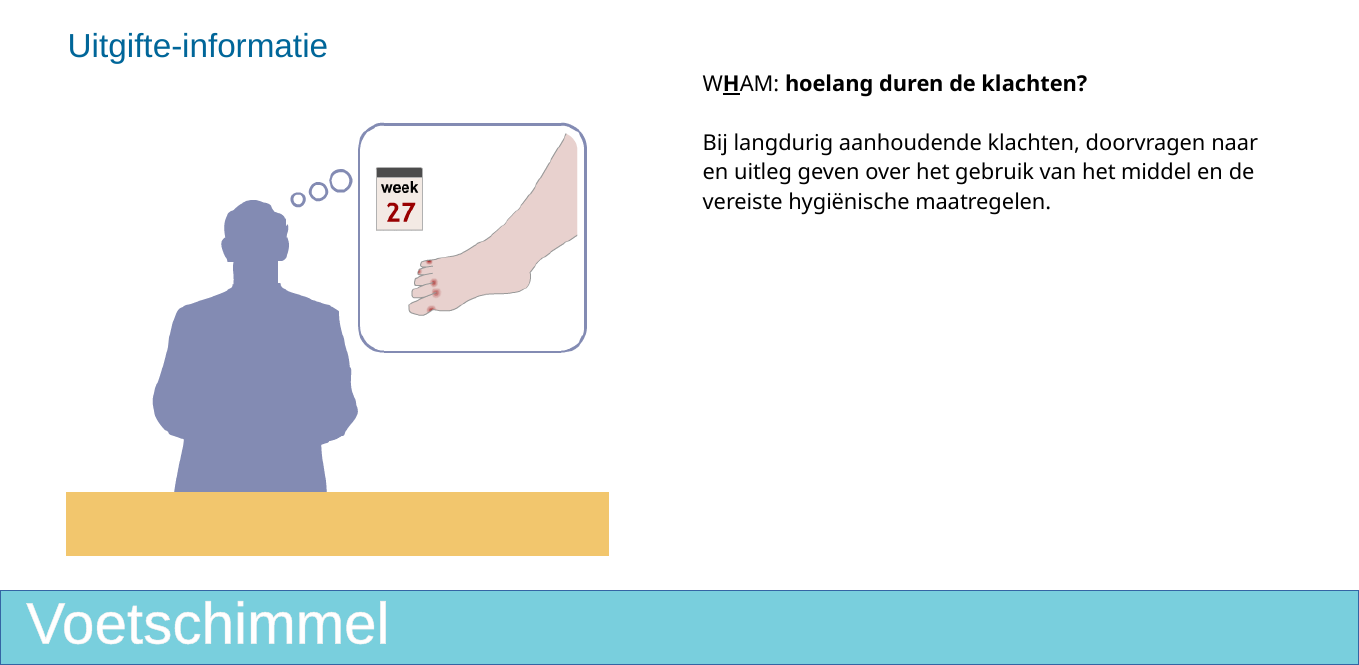

# Uitgifte-informatie
WHAM: hoelang duren de klachten?
Bij langdurig aanhoudende klachten, doorvragen naar en uitleg geven over het gebruik van het middel en de vereiste hygiënische maatregelen.
Voetschimmel